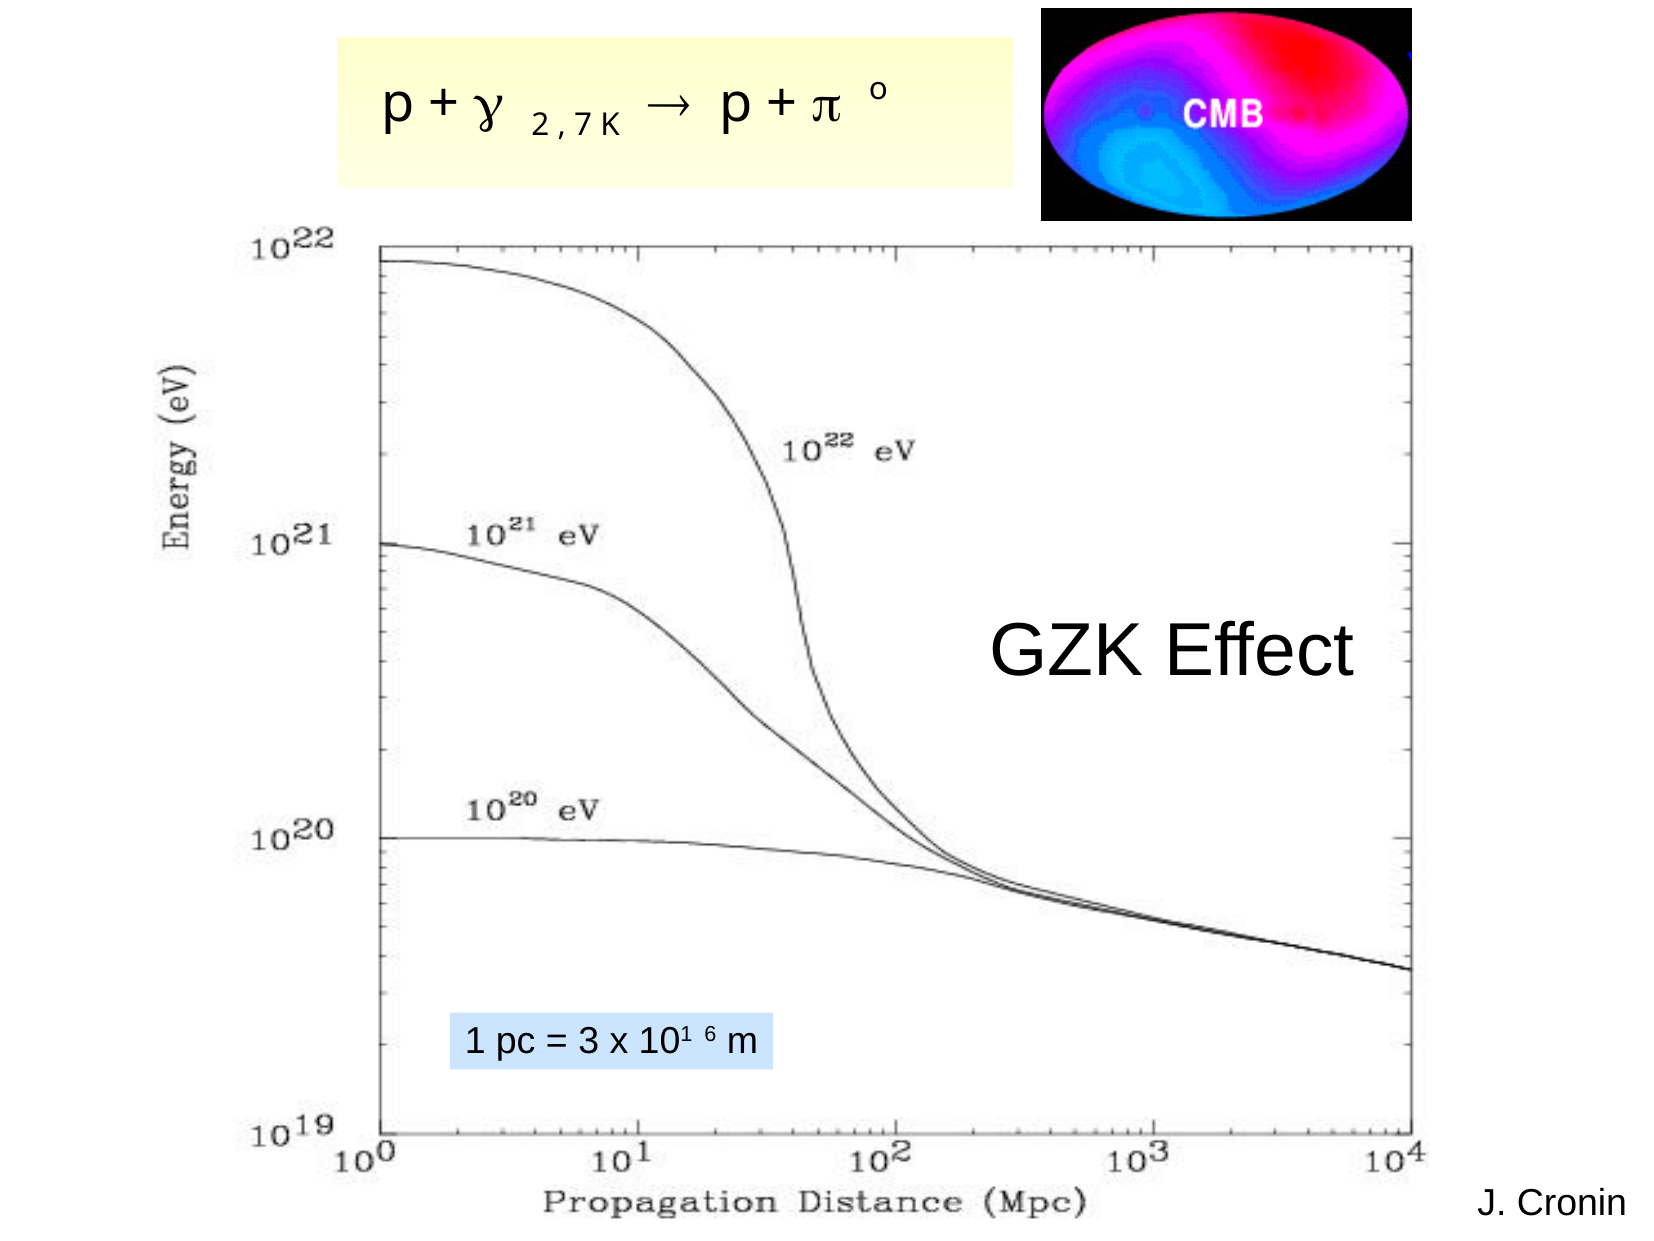

p +  2 , 7 K  p +  o
GZK Effect
1 pc = 3 x 101 6 m
J. Cronin